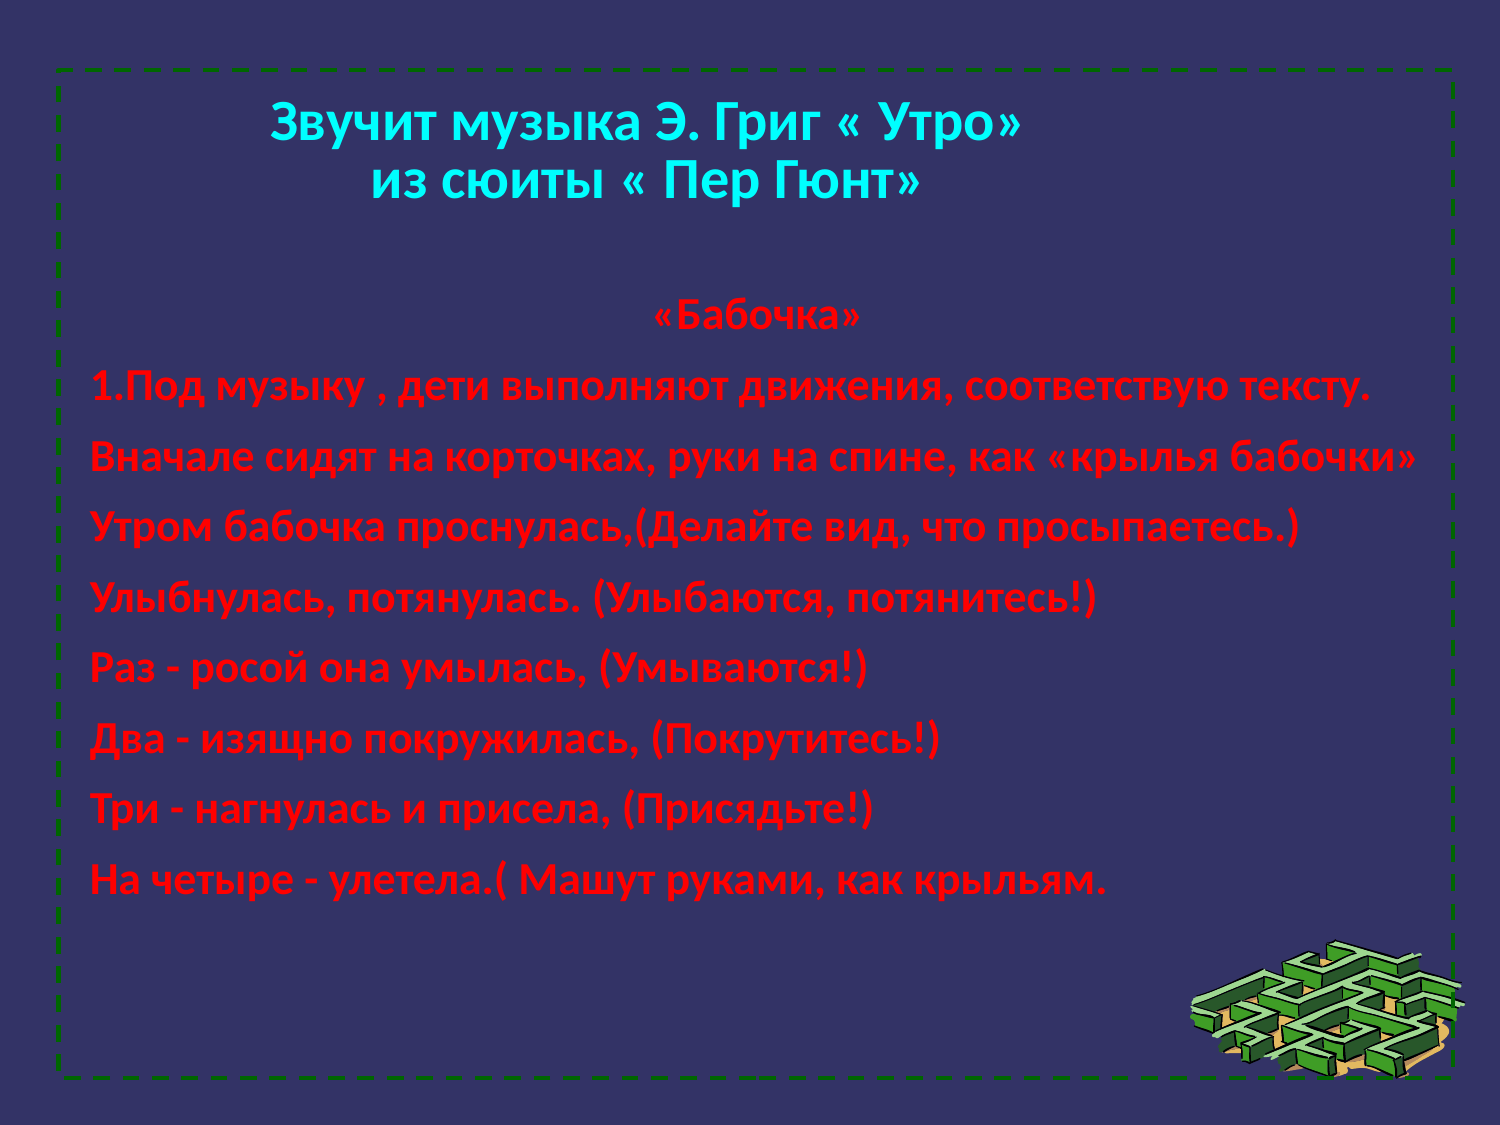

Звучит музыка Э. Григ « Утро» из сюиты « Пер Гюнт»
#
«Бабочка»
1.Под музыку , дети выполняют движения, соответствую тексту.
Вначале сидят на корточках, руки на спине, как «крылья бабочки»
Утром бабочка проснулась,(Делайте вид, что просыпаетесь.)
Улыбнулась, потянулась. (Улыбаются, потянитесь!)
Раз - росой она умылась, (Умываются!)
Два - изящно покружилась, (Покрутитесь!)
Три - нагнулась и присела, (Присядьте!)
На четыре - улетела.( Машут руками, как крыльям.